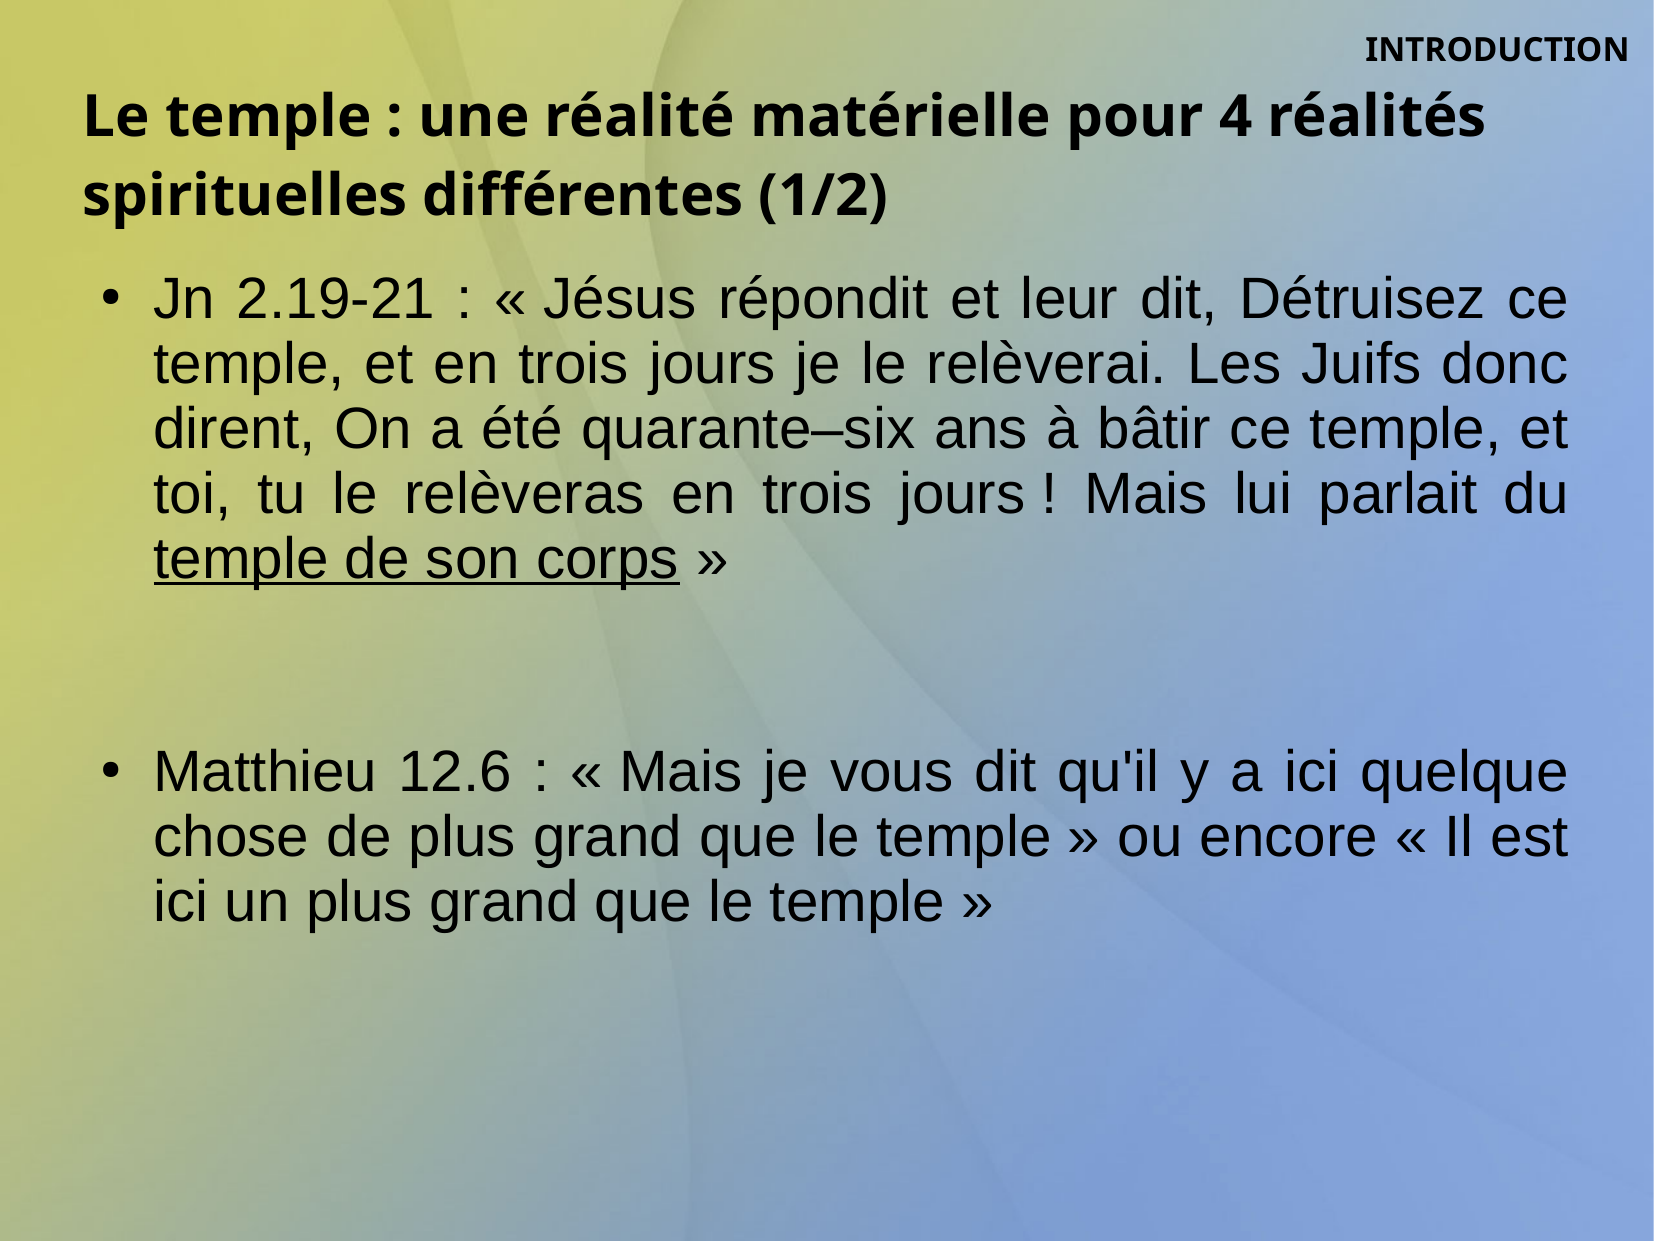

INTRODUCTION
Le temple : une réalité matérielle pour 4 réalités spirituelles différentes (1/2)
# Jn 2.19-21 : « Jésus répondit et leur dit, Détruisez ce temple, et en trois jours je le relèverai. Les Juifs donc dirent, On a été quarante–six ans à bâtir ce temple, et toi, tu le relèveras en trois jours ! Mais lui parlait du temple de son corps »
Matthieu 12.6 : « Mais je vous dit qu'il y a ici quelque chose de plus grand que le temple » ou encore « Il est ici un plus grand que le temple »